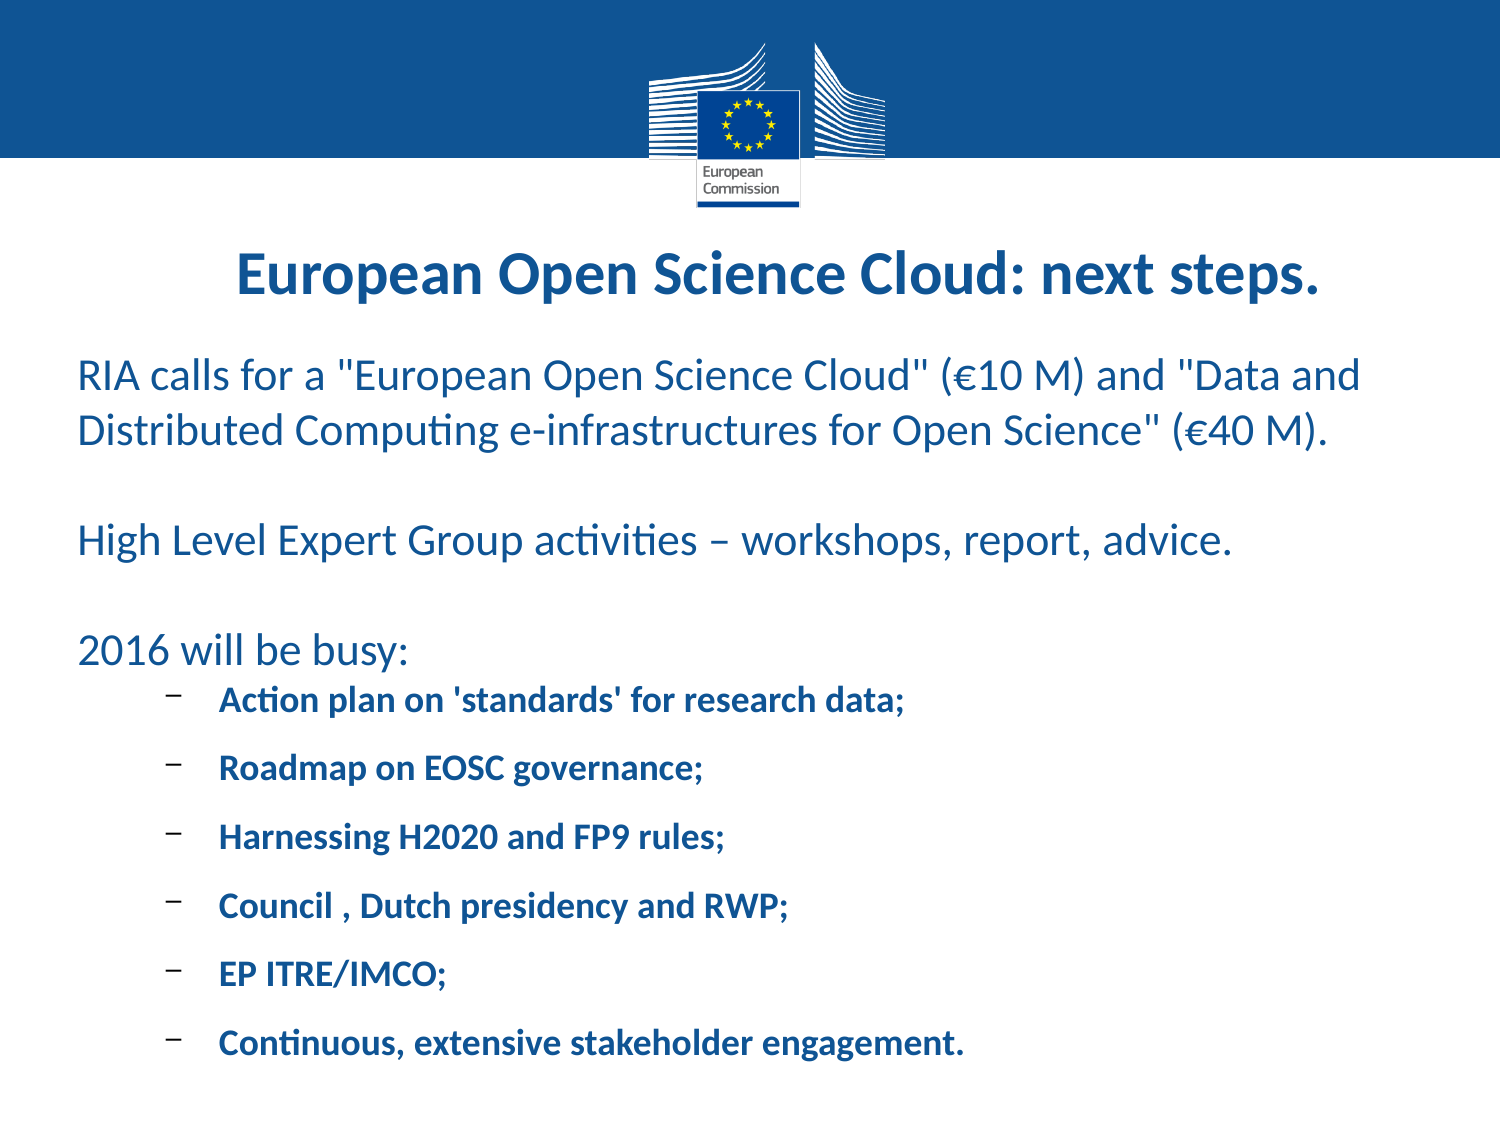

# European Open Science Cloud: next steps.
RIA calls for a "European Open Science Cloud" (€10 M) and "Data and Distributed Computing e-infrastructures for Open Science" (€40 M).
High Level Expert Group activities – workshops, report, advice.
2016 will be busy:
Action plan on 'standards' for research data;
Roadmap on EOSC governance;
Harnessing H2020 and FP9 rules;
Council , Dutch presidency and RWP;
EP ITRE/IMCO;
Continuous, extensive stakeholder engagement.